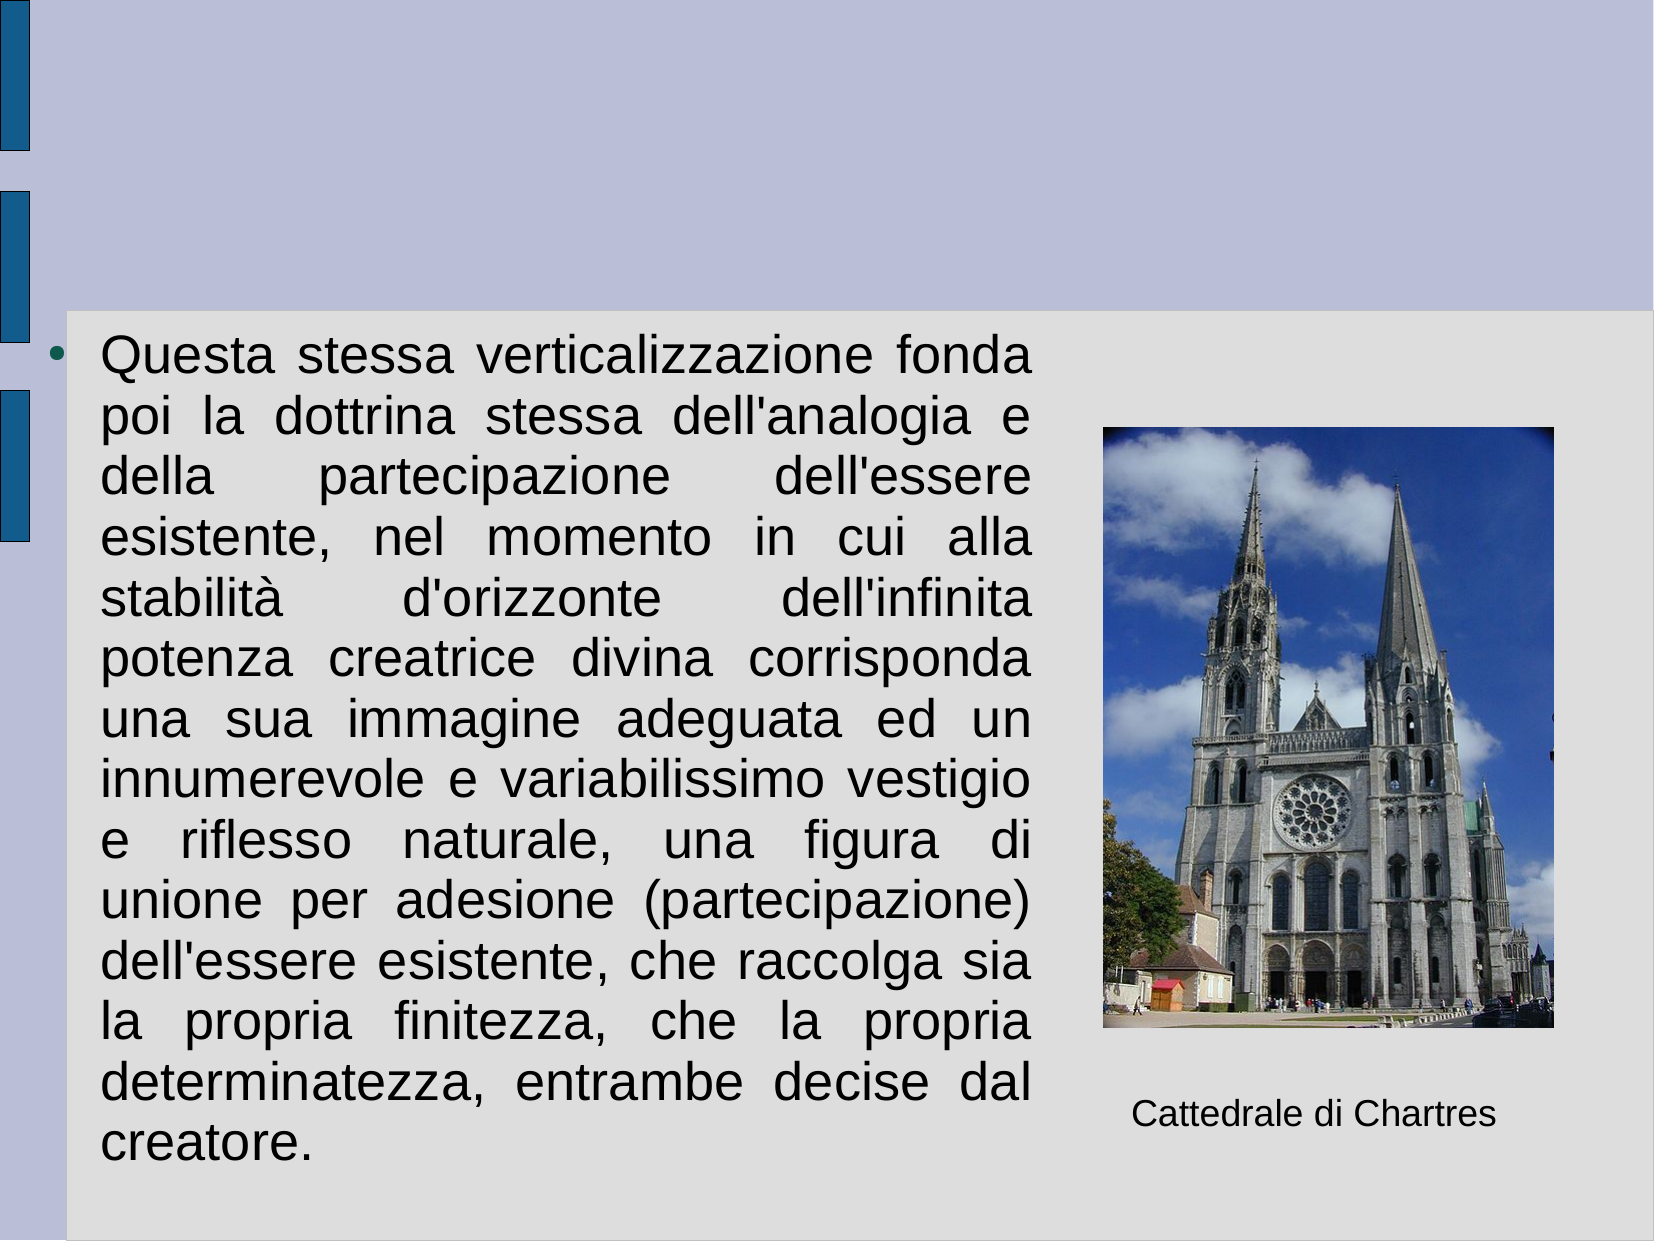

#
Questa stessa verticalizzazione fonda poi la dottrina stessa dell'analogia e della partecipazione dell'essere esistente, nel momento in cui alla stabilità d'orizzonte dell'infinita potenza creatrice divina corrisponda una sua immagine adeguata ed un innumerevole e variabilissimo vestigio e riflesso naturale, una figura di unione per adesione (partecipazione) dell'essere esistente, che raccolga sia la propria finitezza, che la propria determinatezza, entrambe decise dal creatore.
Cattedrale di Chartres